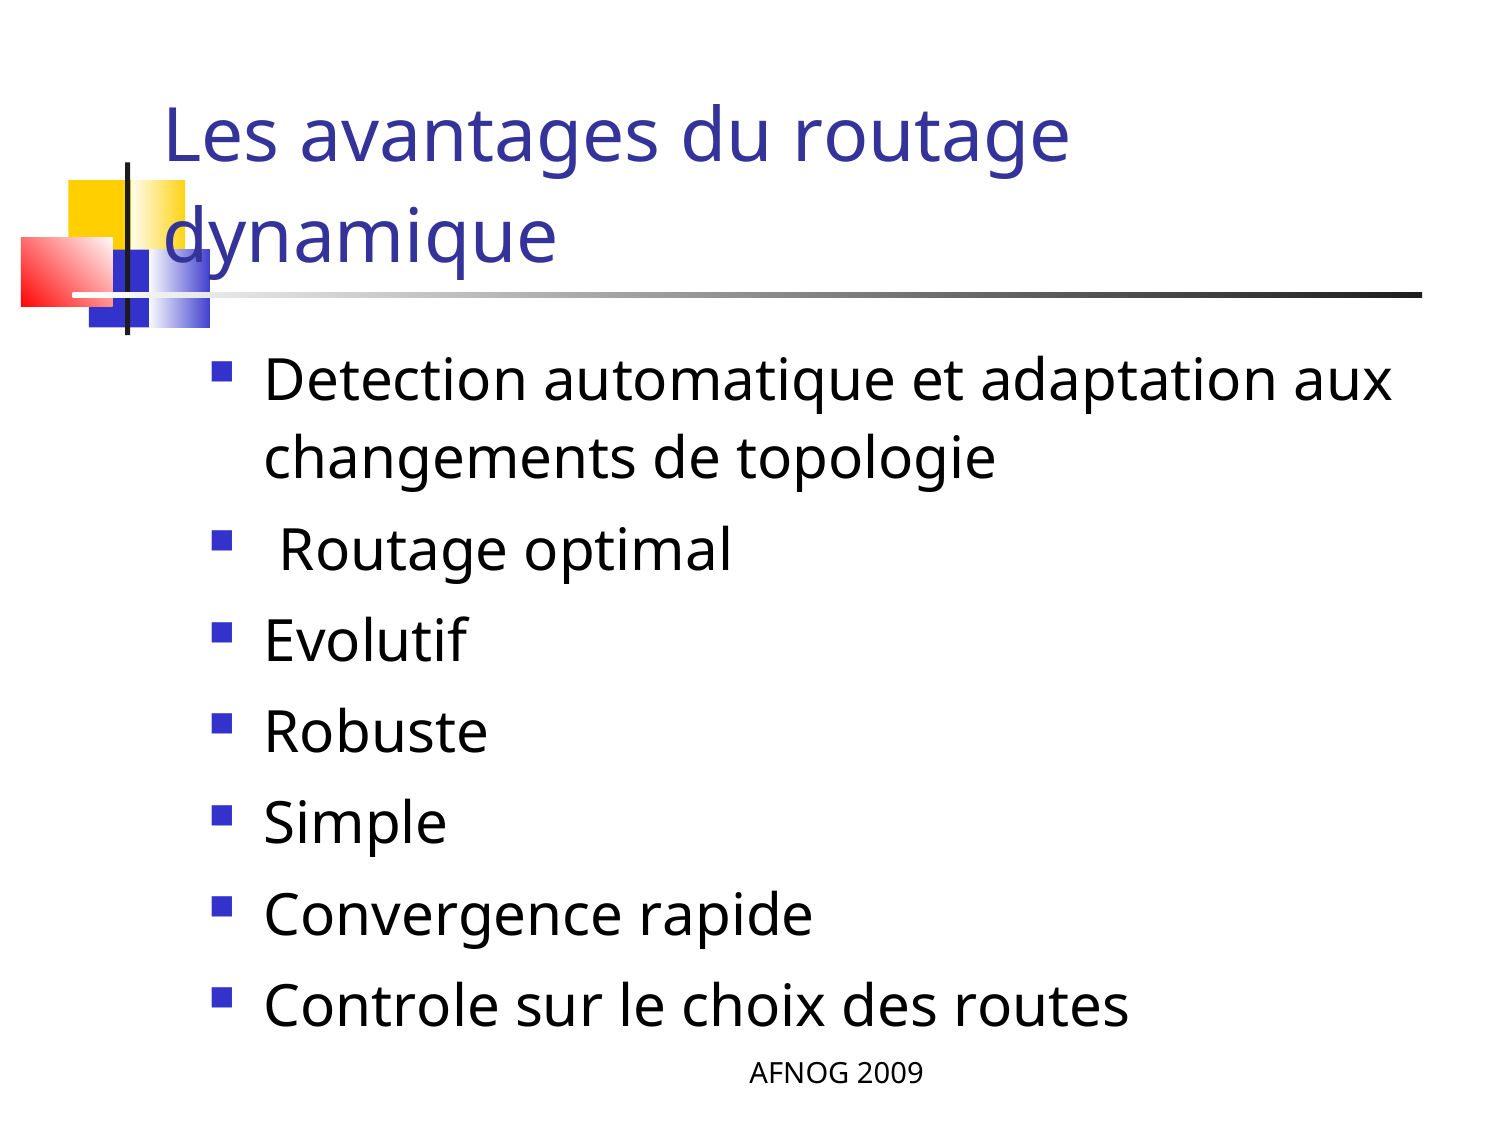

# Les avantages du routage dynamique
Detection automatique et adaptation aux changements de topologie
 Routage optimal
Evolutif
Robuste
Simple
Convergence rapide
Controle sur le choix des routes
AFNOG 2009